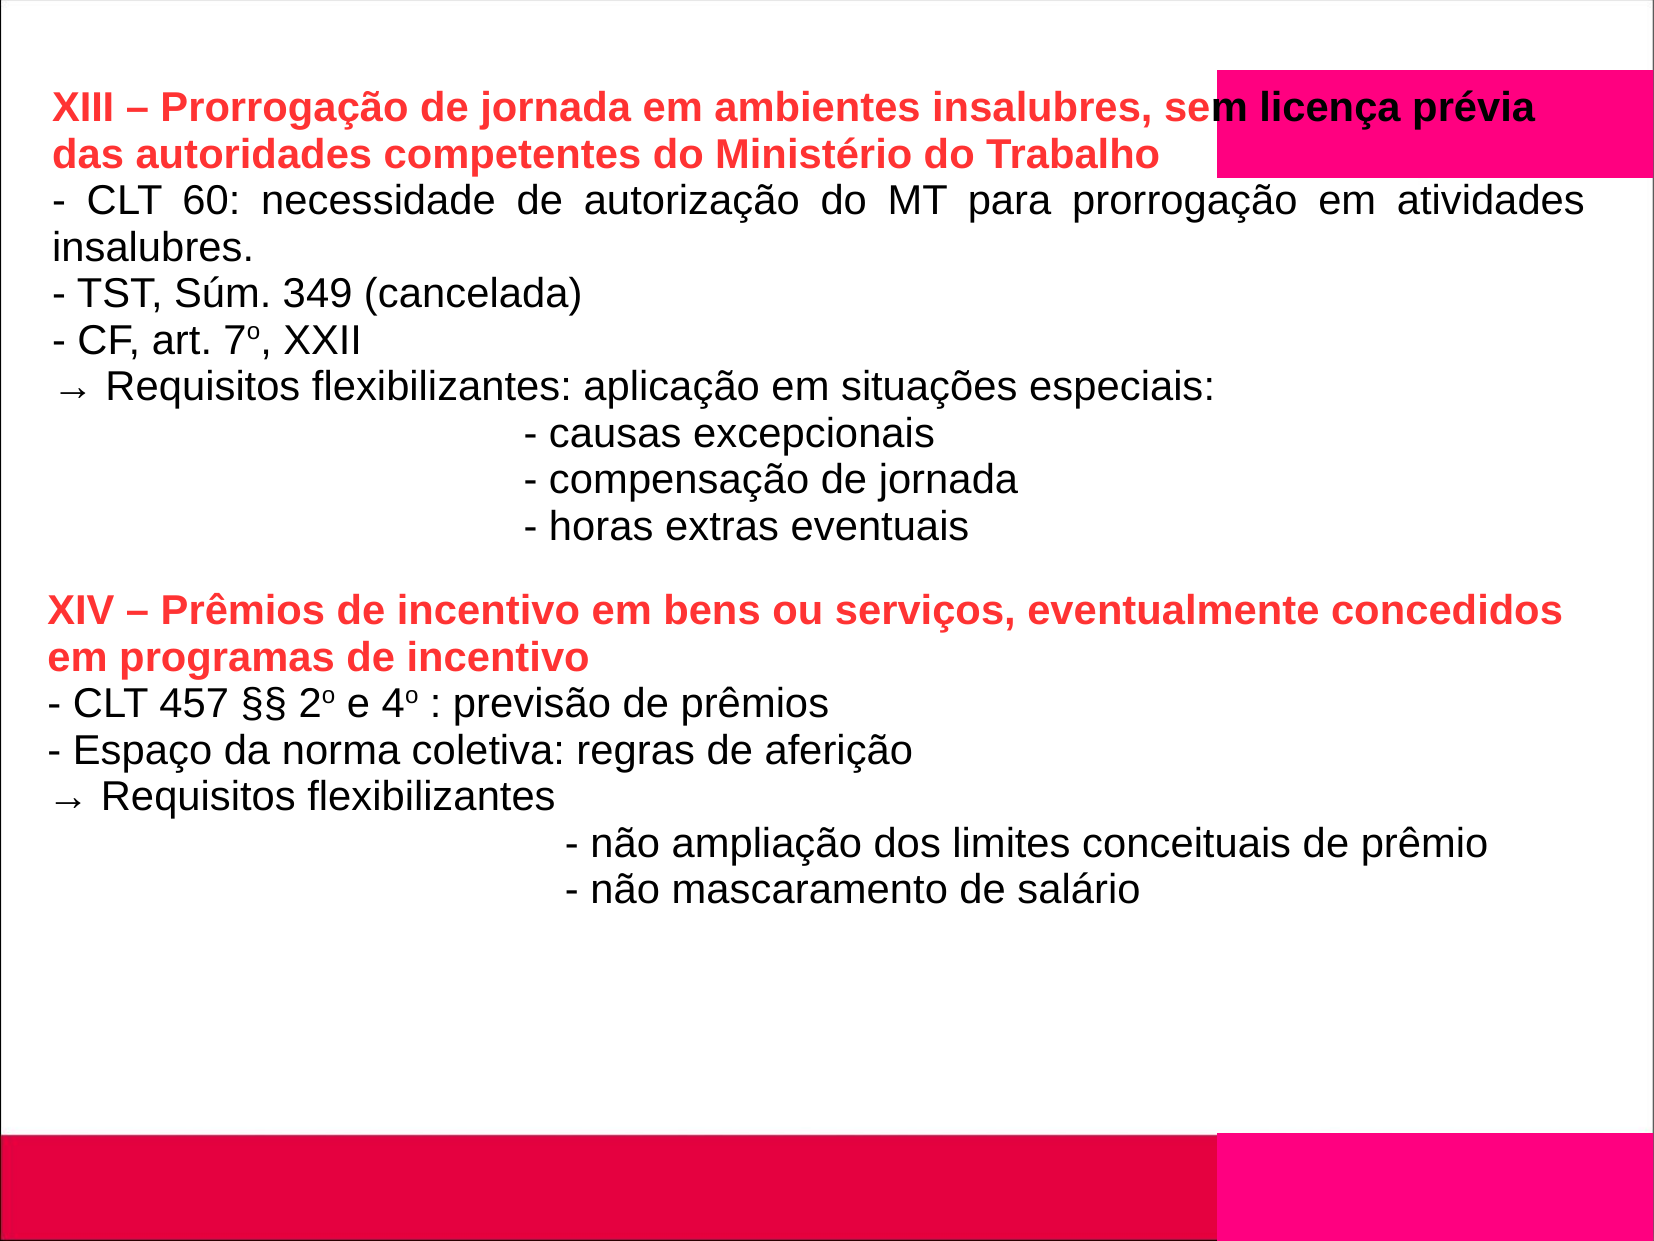

XIII – Prorrogação de jornada em ambientes insalubres, sem licença prévia das autoridades competentes do Ministério do Trabalho
- CLT 60: necessidade de autorização do MT para prorrogação em atividades insalubres.
- TST, Súm. 349 (cancelada)
- CF, art. 7o, XXII
→ Requisitos flexibilizantes: aplicação em situações especiais:
 - causas excepcionais
 - compensação de jornada
 - horas extras eventuais
XIV – Prêmios de incentivo em bens ou serviços, eventualmente concedidos em programas de incentivo
- CLT 457 §§ 2o e 4o : previsão de prêmios
- Espaço da norma coletiva: regras de aferição
→ Requisitos flexibilizantes
 - não ampliação dos limites conceituais de prêmio
 - não mascaramento de salário